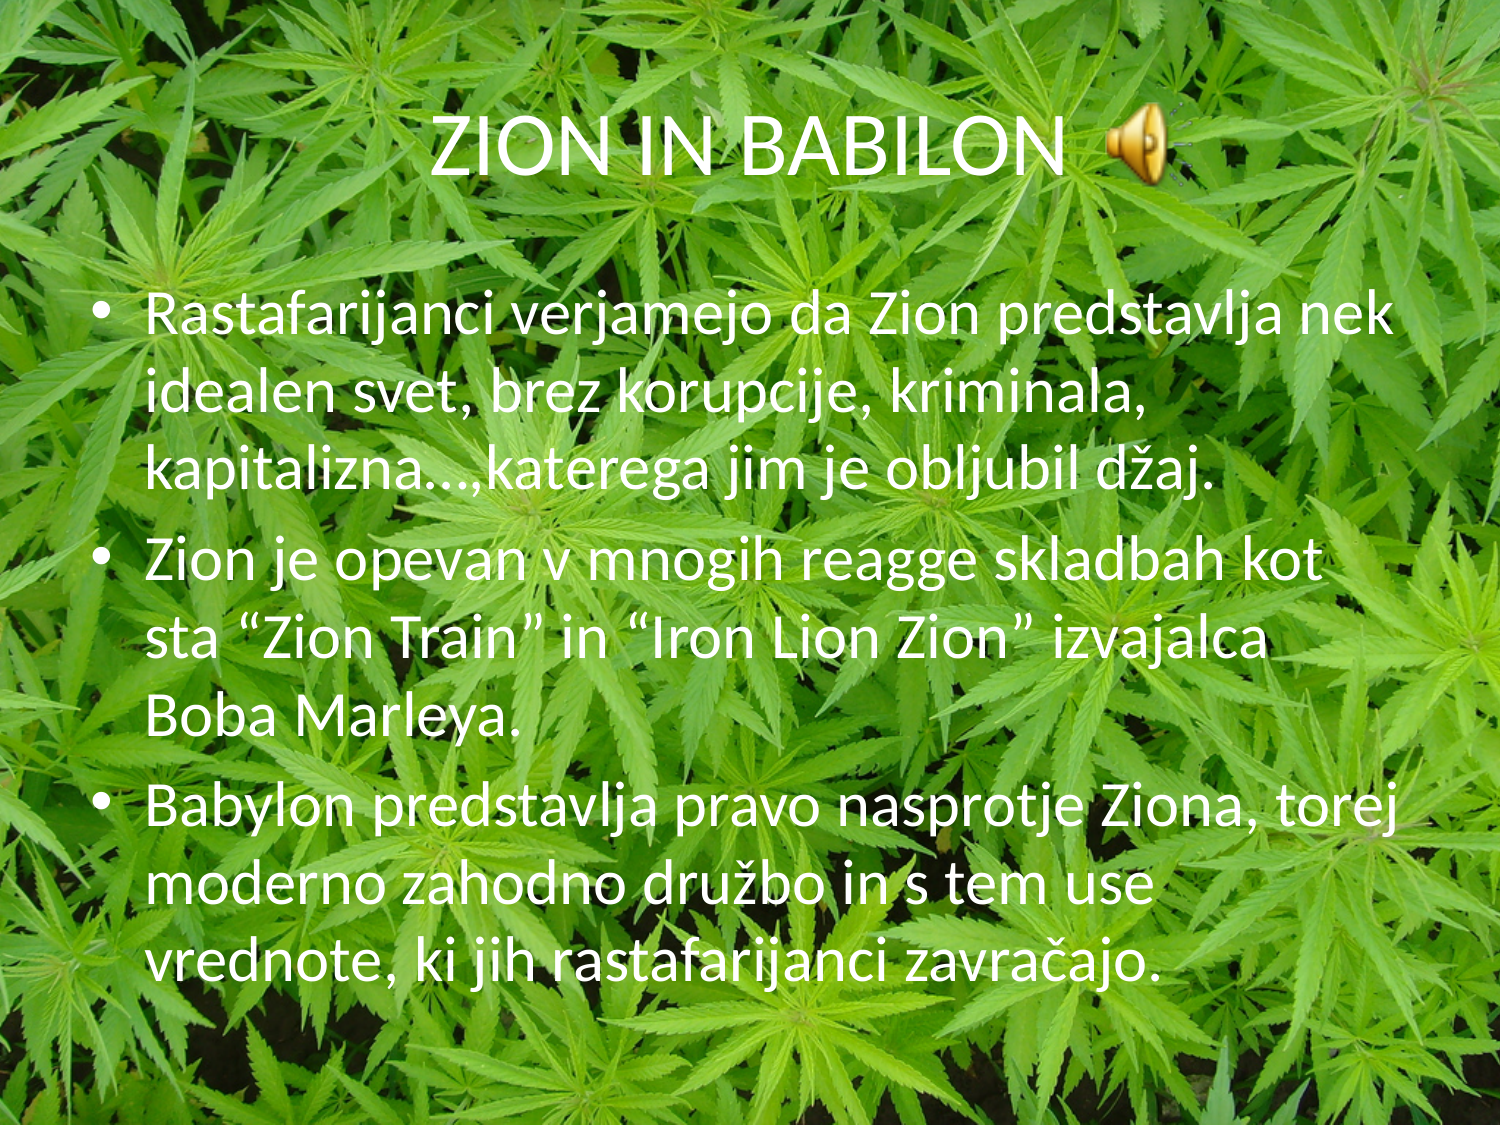

# ZION IN BABILON
Rastafarijanci verjamejo da Zion predstavlja nek idealen svet, brez korupcije, kriminala, kapitalizna…,katerega jim je obljubil džaj.
Zion je opevan v mnogih reagge skladbah kot sta “Zion Train” in “Iron Lion Zion” izvajalca Boba Marleya.
Babylon predstavlja pravo nasprotje Ziona, torej moderno zahodno družbo in s tem use vrednote, ki jih rastafarijanci zavračajo.